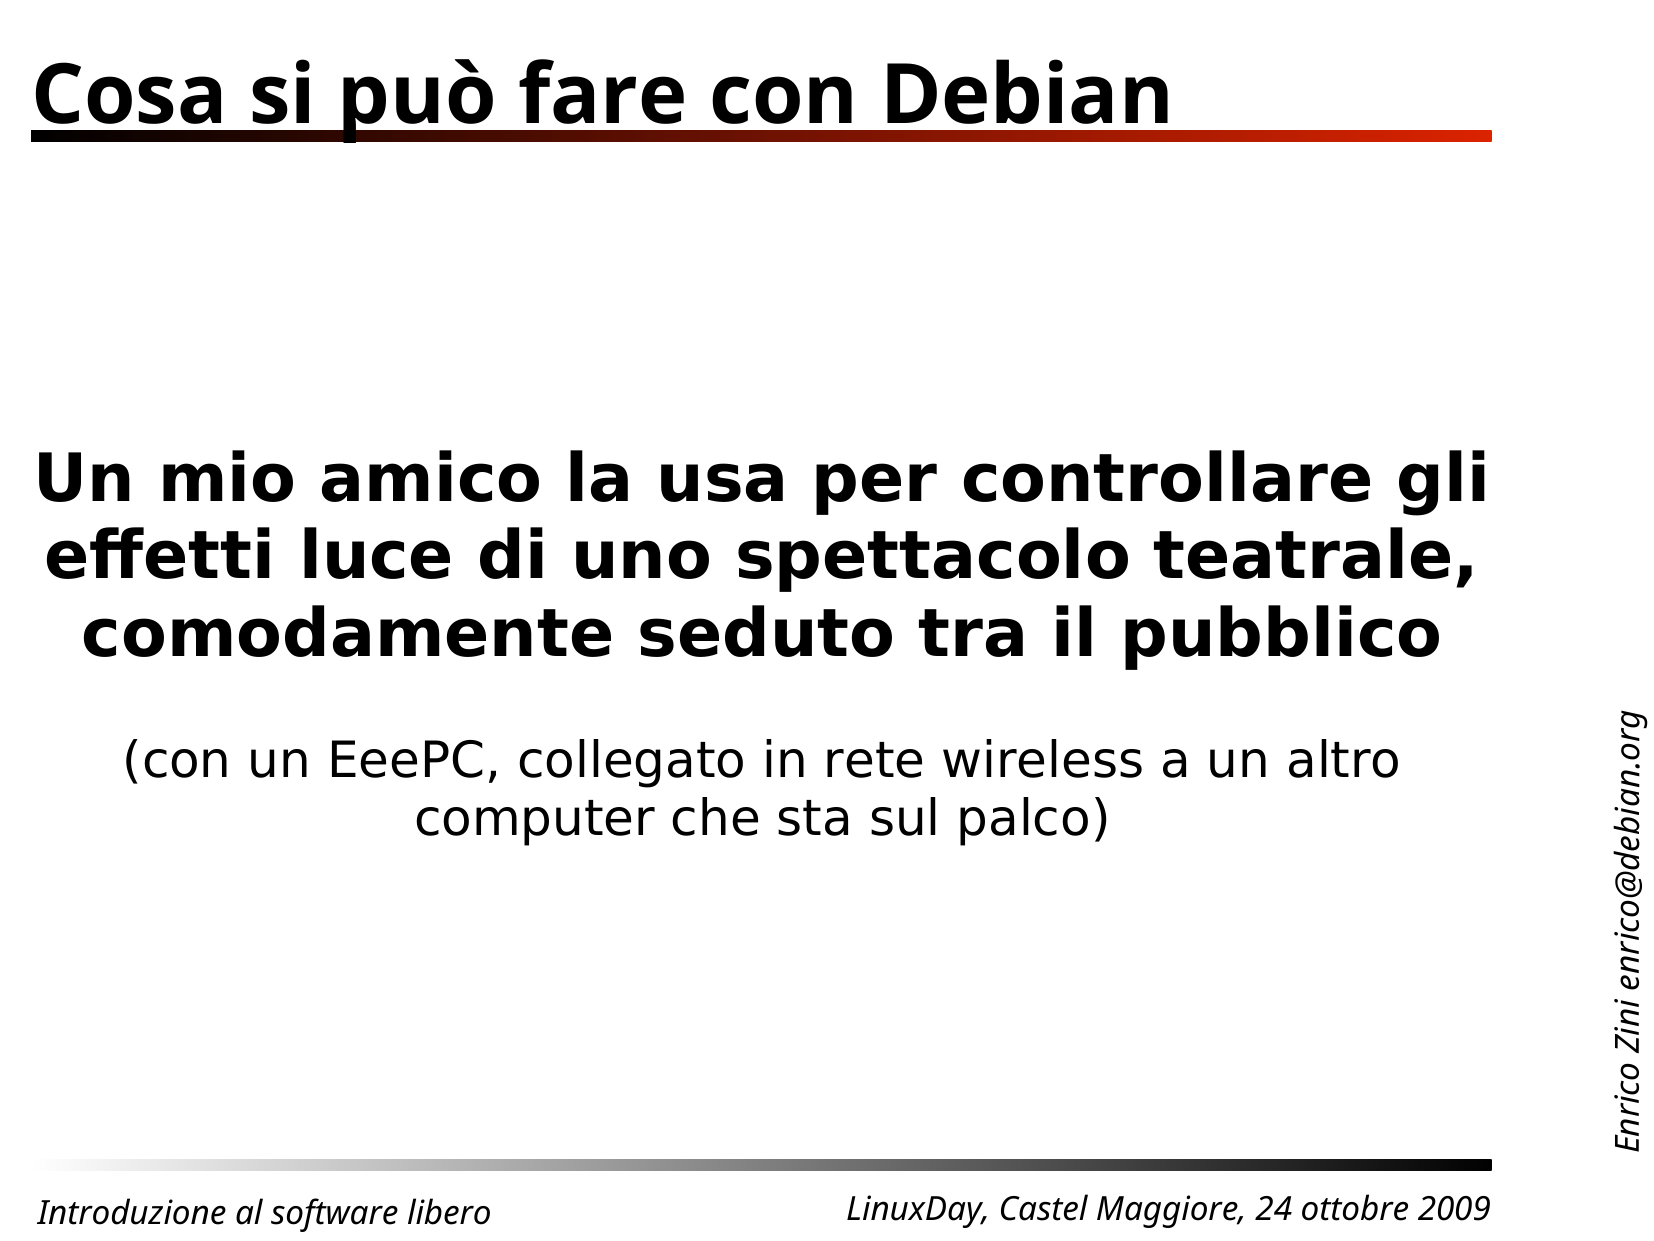

Cosa si può fare con Debian
Un mio amico la usa per controllare gli effetti luce di uno spettacolo teatrale, comodamente seduto tra il pubblico
(con un EeePC, collegato in rete wireless a un altro computer che sta sul palco)